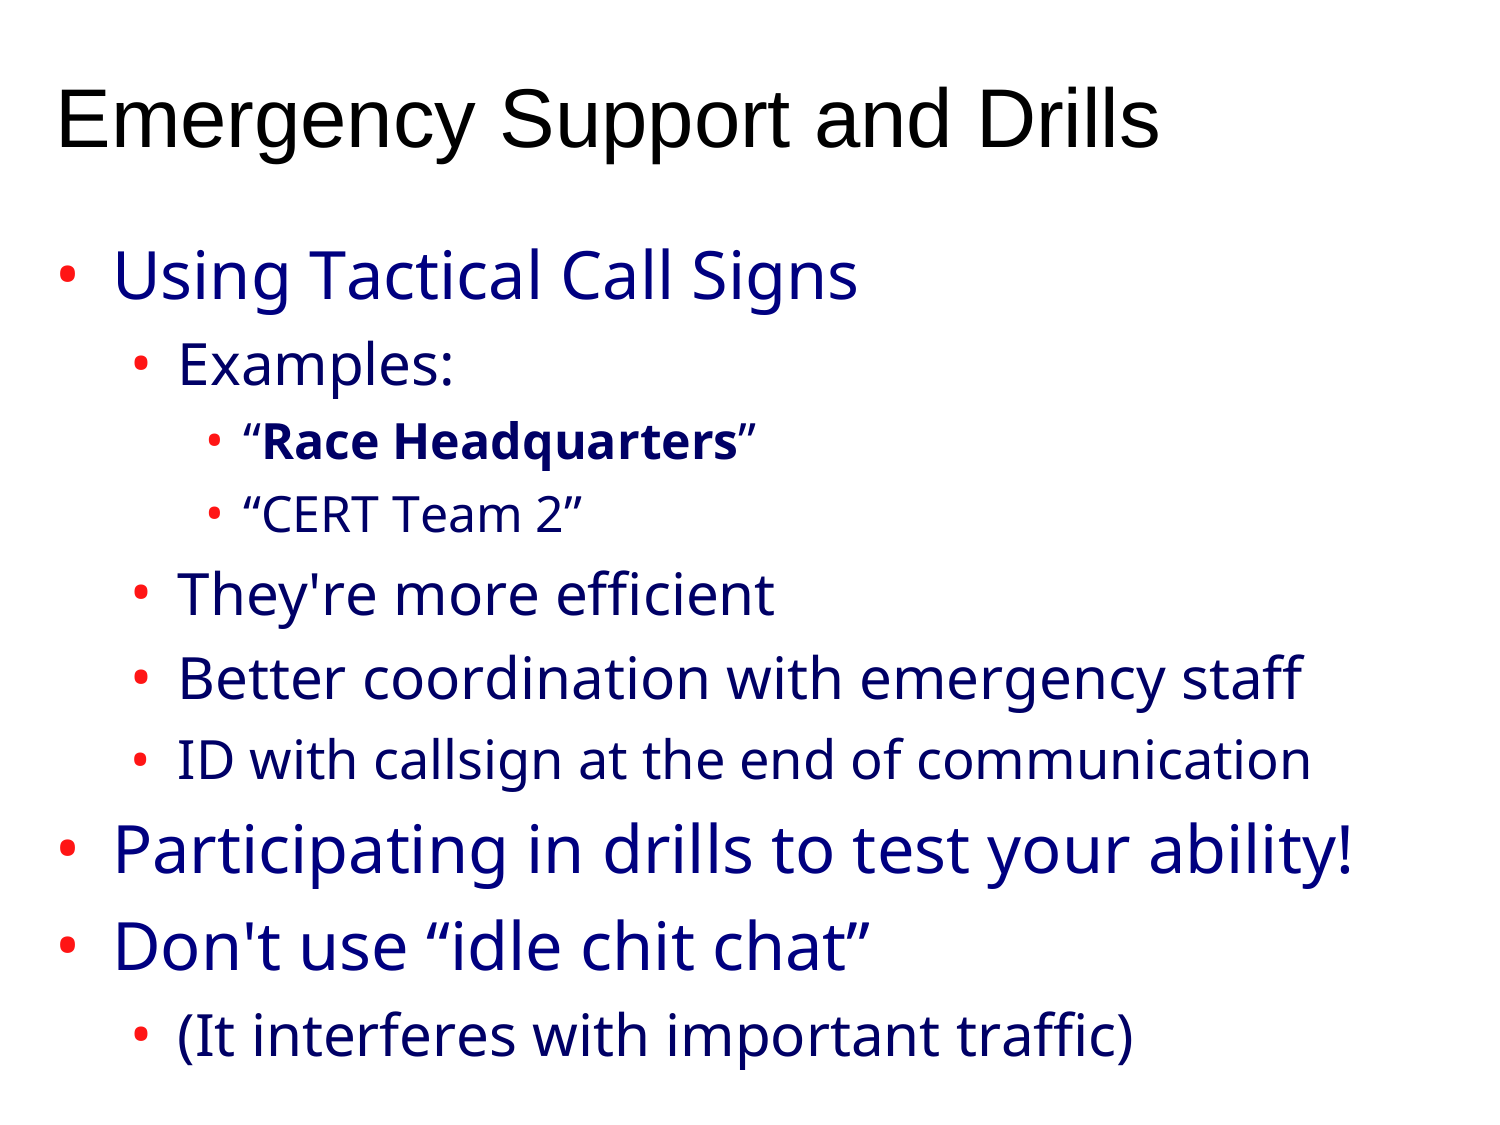

# Emergency Support and Drills
Using Tactical Call Signs
Examples:
“Race Headquarters”
“CERT Team 2”
They're more efficient
Better coordination with emergency staff
ID with callsign at the end of communication
Participating in drills to test your ability!
Don't use “idle chit chat”
(It interferes with important traffic)